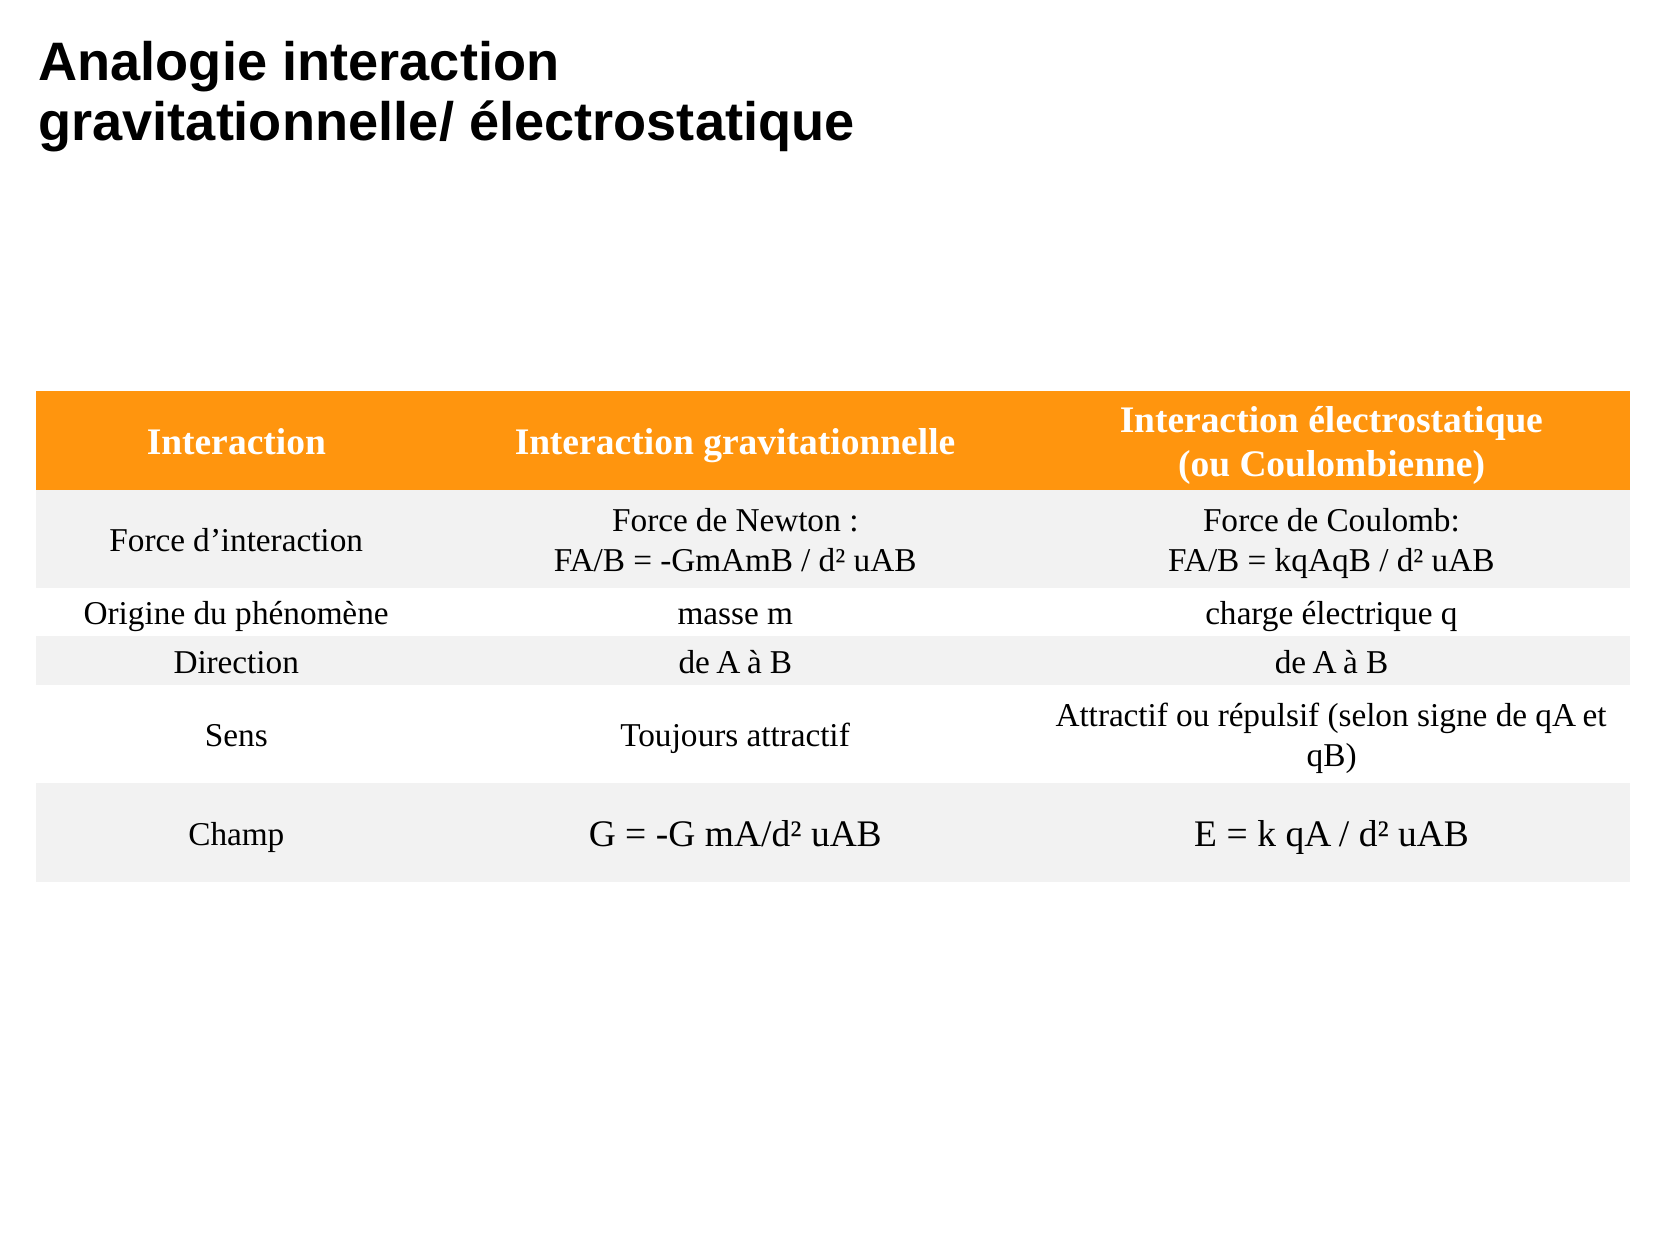

Analogie interaction gravitationnelle/ électrostatique
| Interaction | Interaction gravitationnelle | Interaction électrostatique (ou Coulombienne) |
| --- | --- | --- |
| Force d’interaction | Force de Newton : FA/B = -GmAmB / d² uAB | Force de Coulomb: FA/B = kqAqB / d² uAB |
| Origine du phénomène | masse m | charge électrique q |
| Direction | de A à B | de A à B |
| Sens | Toujours attractif | Attractif ou répulsif (selon signe de qA et qB) |
| Champ | G = -G mA/d² uAB | E = k qA / d² uAB |